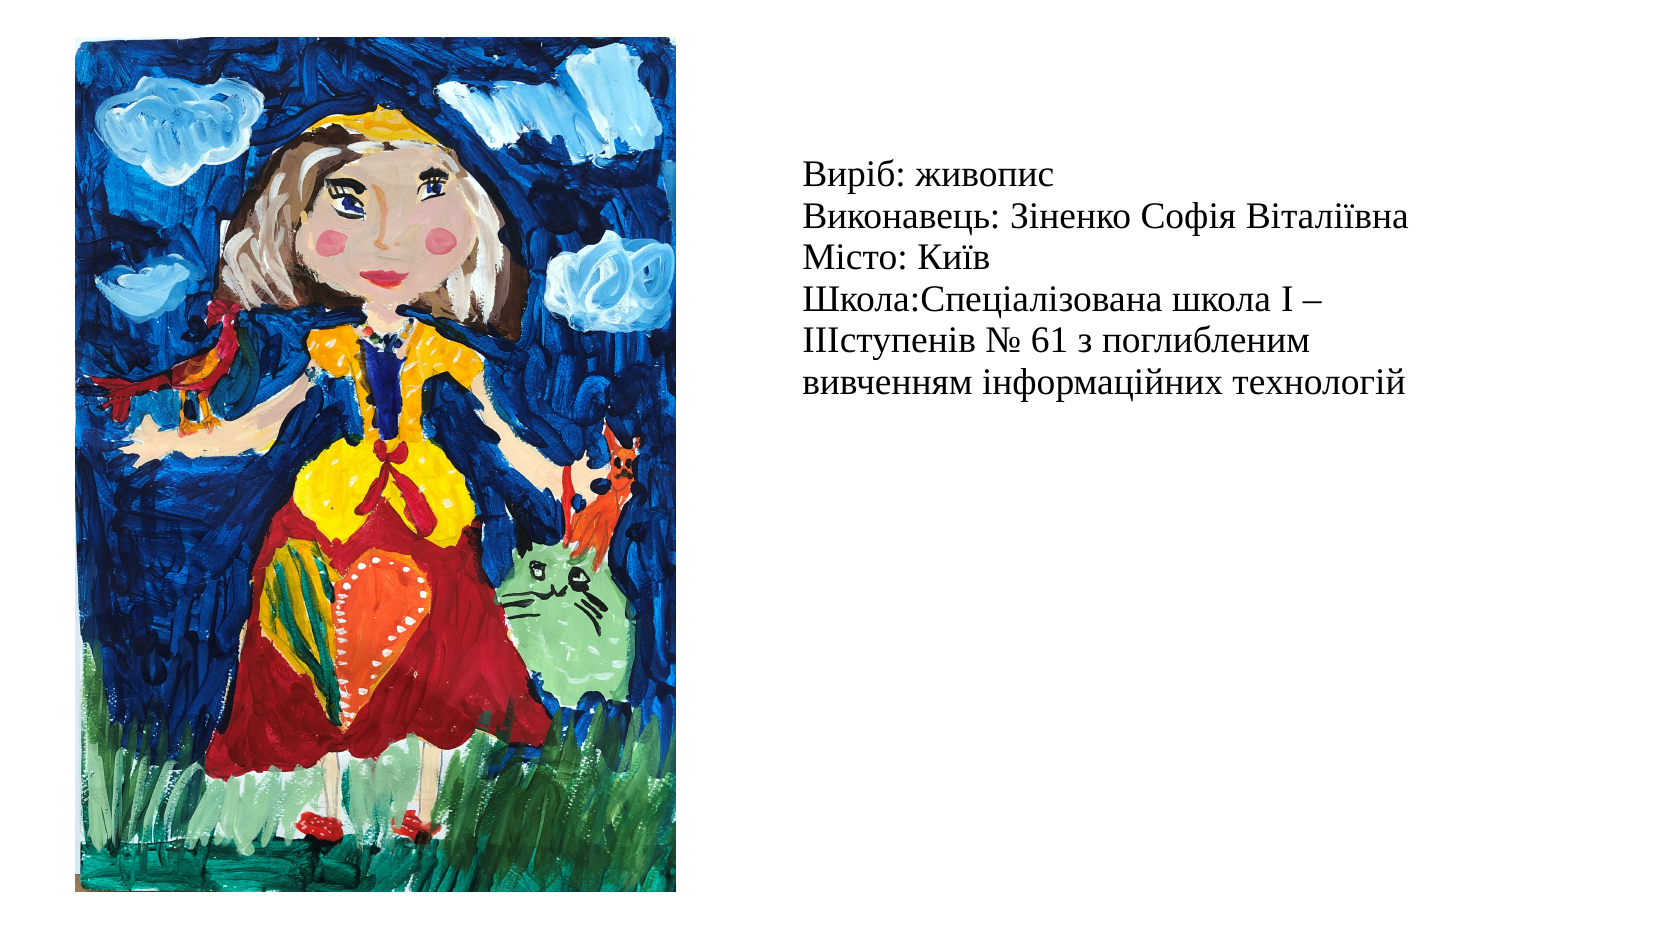

Виріб: живопис
Виконавець: Зіненко Софія Віталіївна
Місто: Київ
Школа:Спеціалізована школа I – IIIступенів № 61 з поглибленим вивченням інформаційних технологій